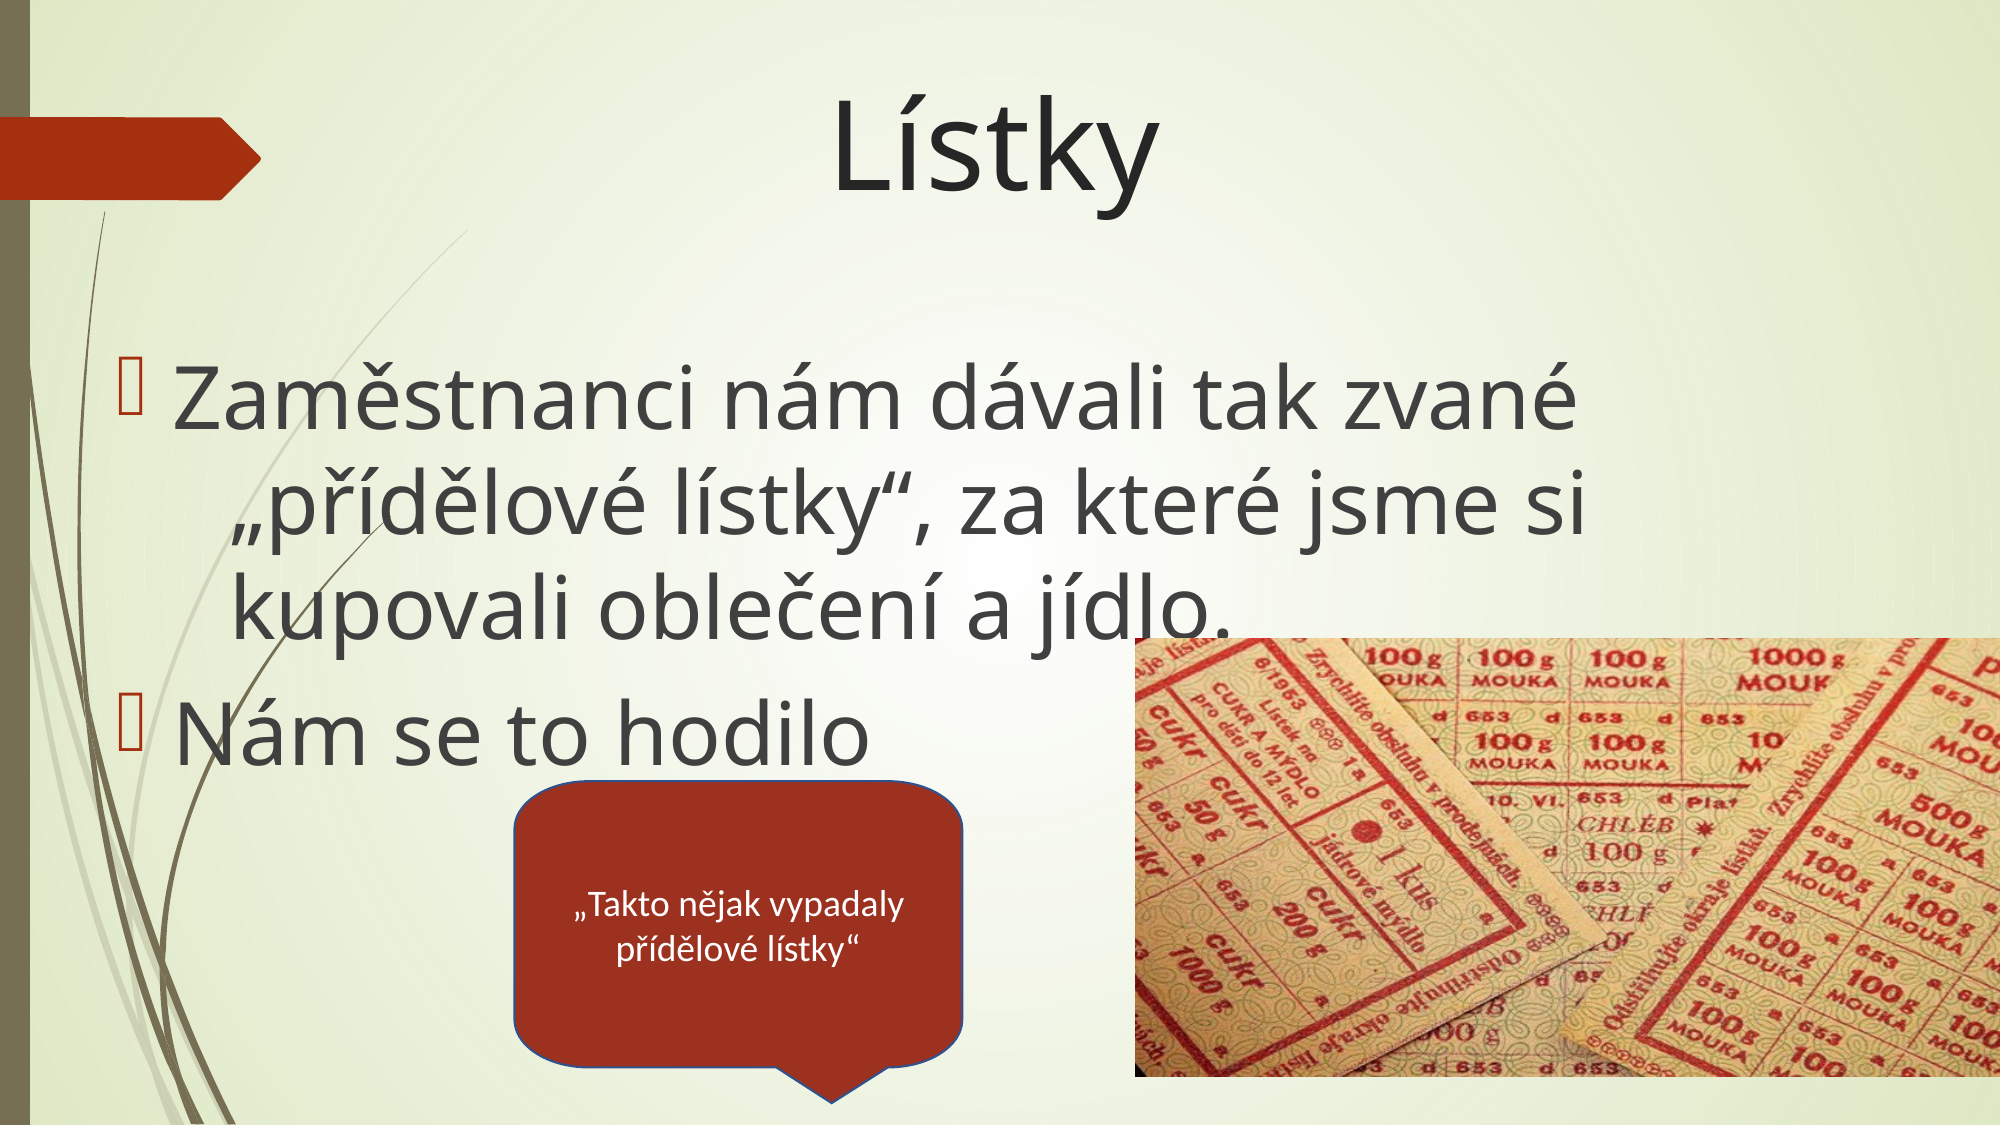

# Lístky
Zaměstnanci nám dávali tak zvané „přídělové lístky“, za které jsme si kupovali oblečení a jídlo.
Nám se to hodilo
„Takto nějak vypadaly přídělové lístky“